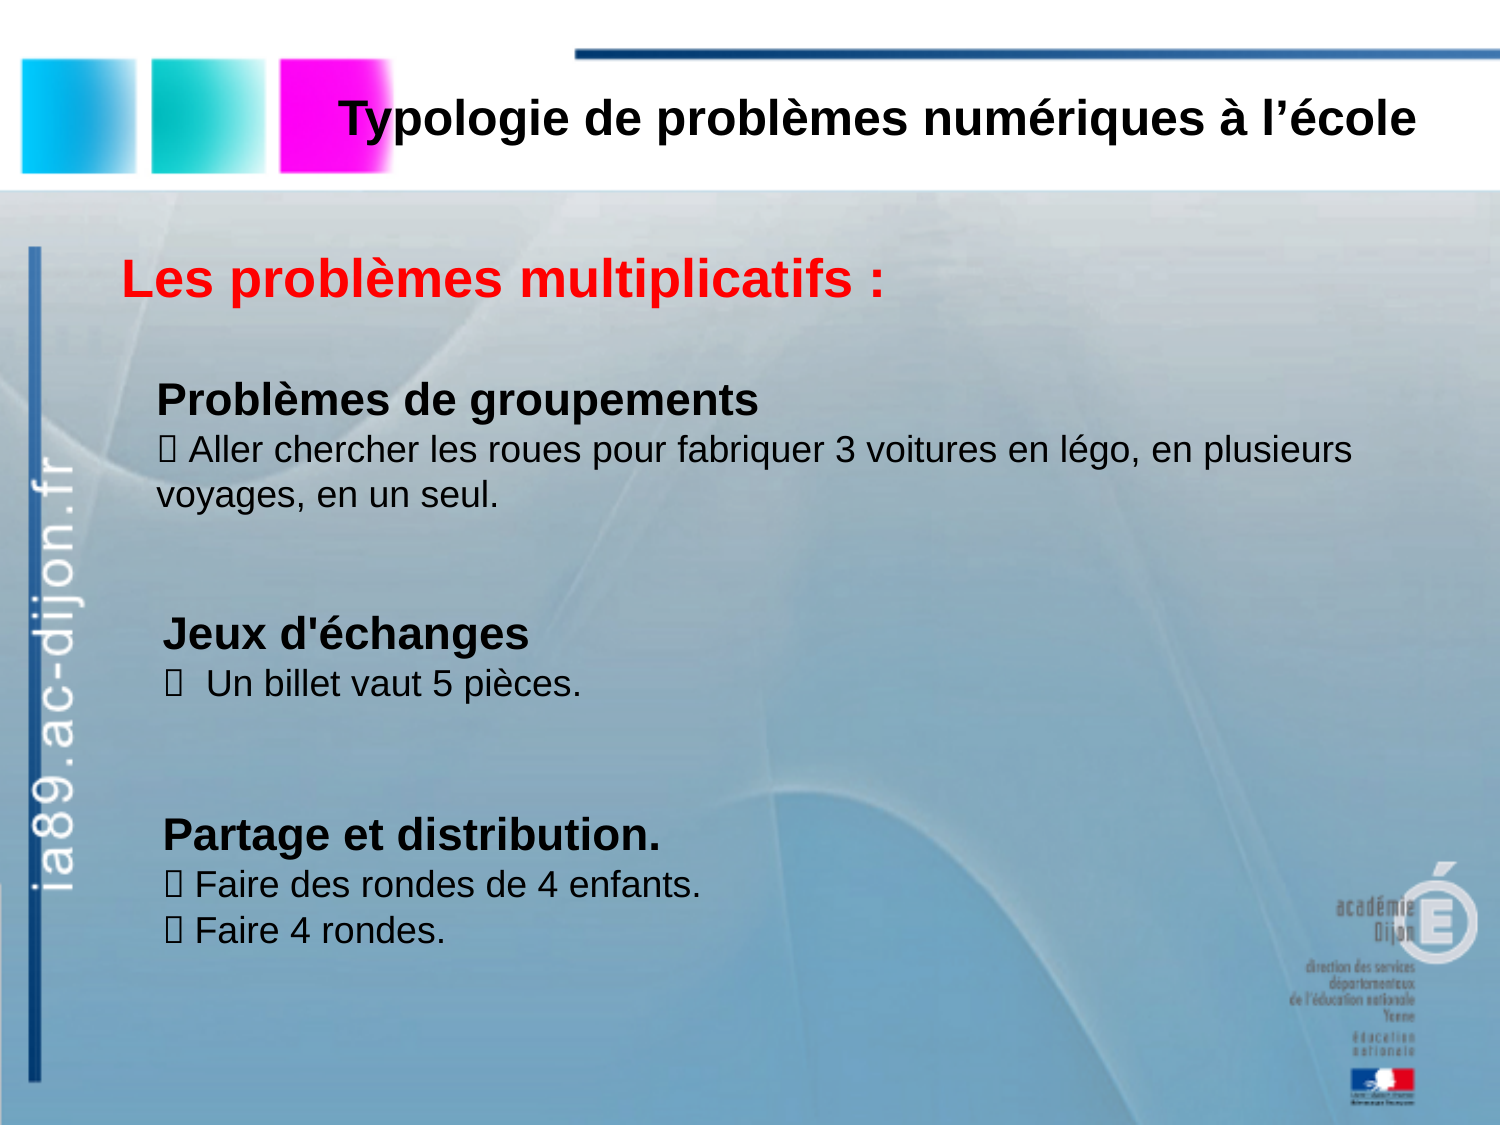

# Typologie de problèmes numériques à l’école
Les problèmes multiplicatifs :
Problèmes de groupements
 Aller chercher les roues pour fabriquer 3 voitures en légo, en plusieurs voyages, en un seul.
Jeux d'échanges
 Un billet vaut 5 pièces.
Partage et distribution.
 Faire des rondes de 4 enfants.
 Faire 4 rondes.